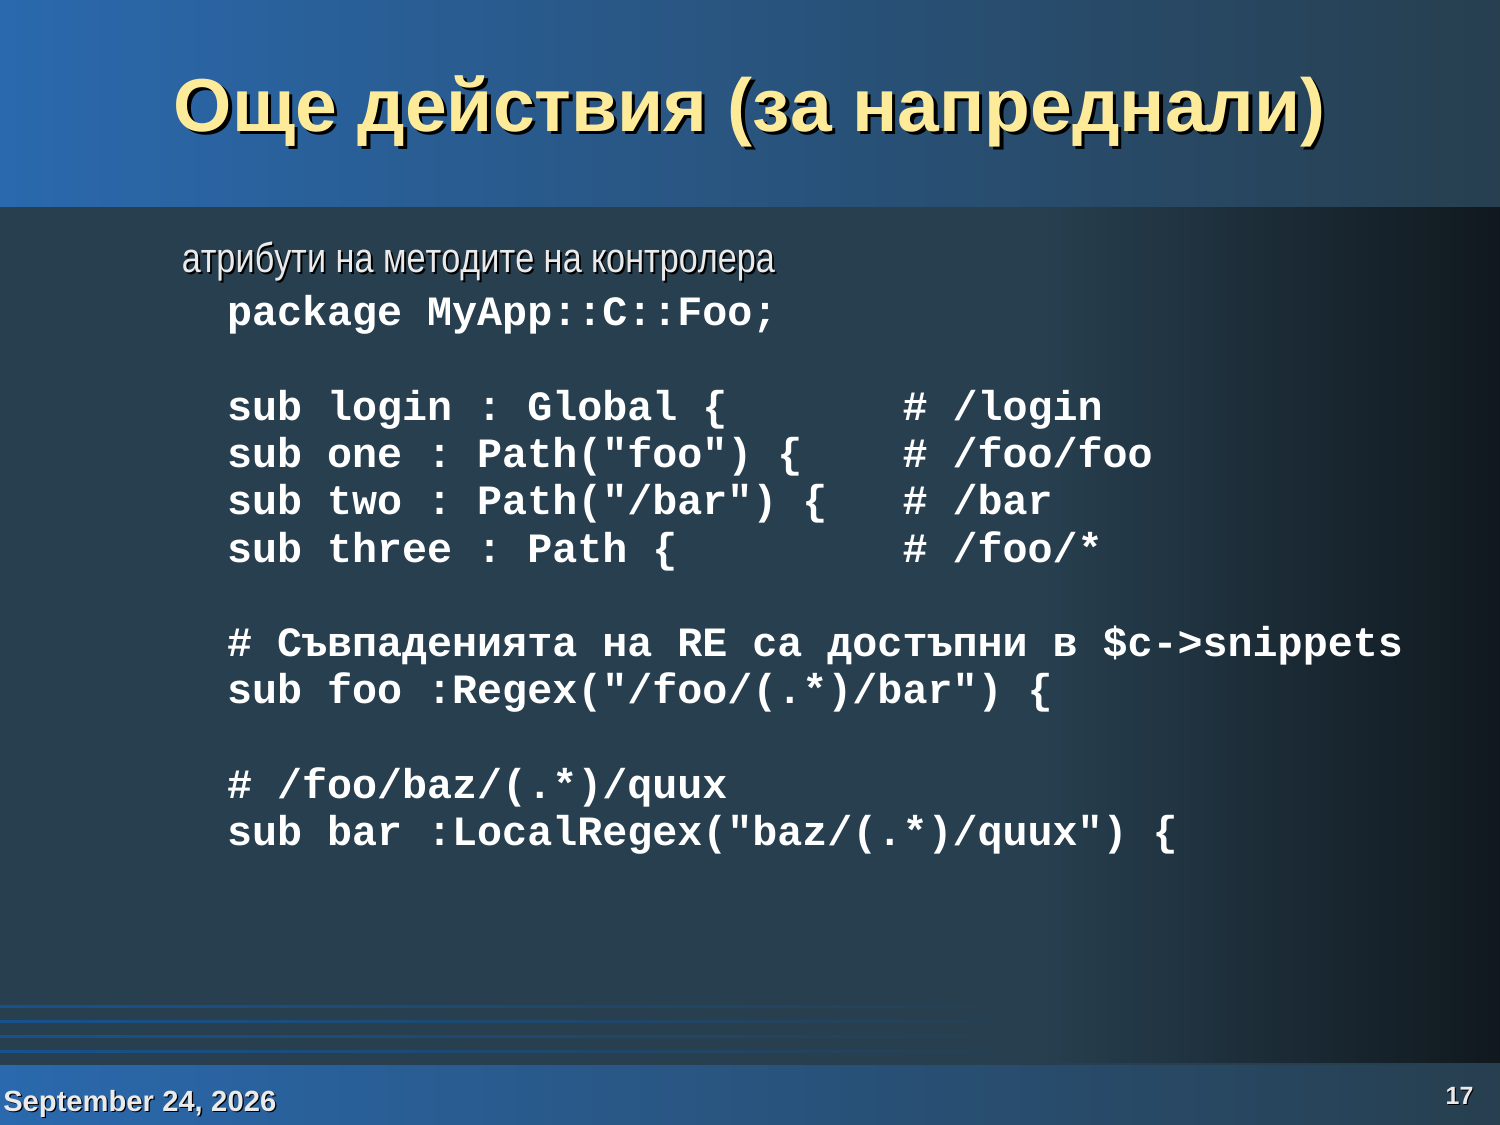

# Още действия (за напреднали)
атрибути на методите на контролера
 package MyApp::C::Foo;
 sub login : Global { # /login
 sub one : Path("foo") { # /foo/foo
 sub two : Path("/bar") { # /bar
 sub three : Path { # /foo/*
 # Съвпаденията на RE са достъпни в $c->snippets
 sub foo :Regex("/foo/(.*)/bar") {
 # /foo/baz/(.*)/quux
 sub bar :LocalRegex("baz/(.*)/quux") {